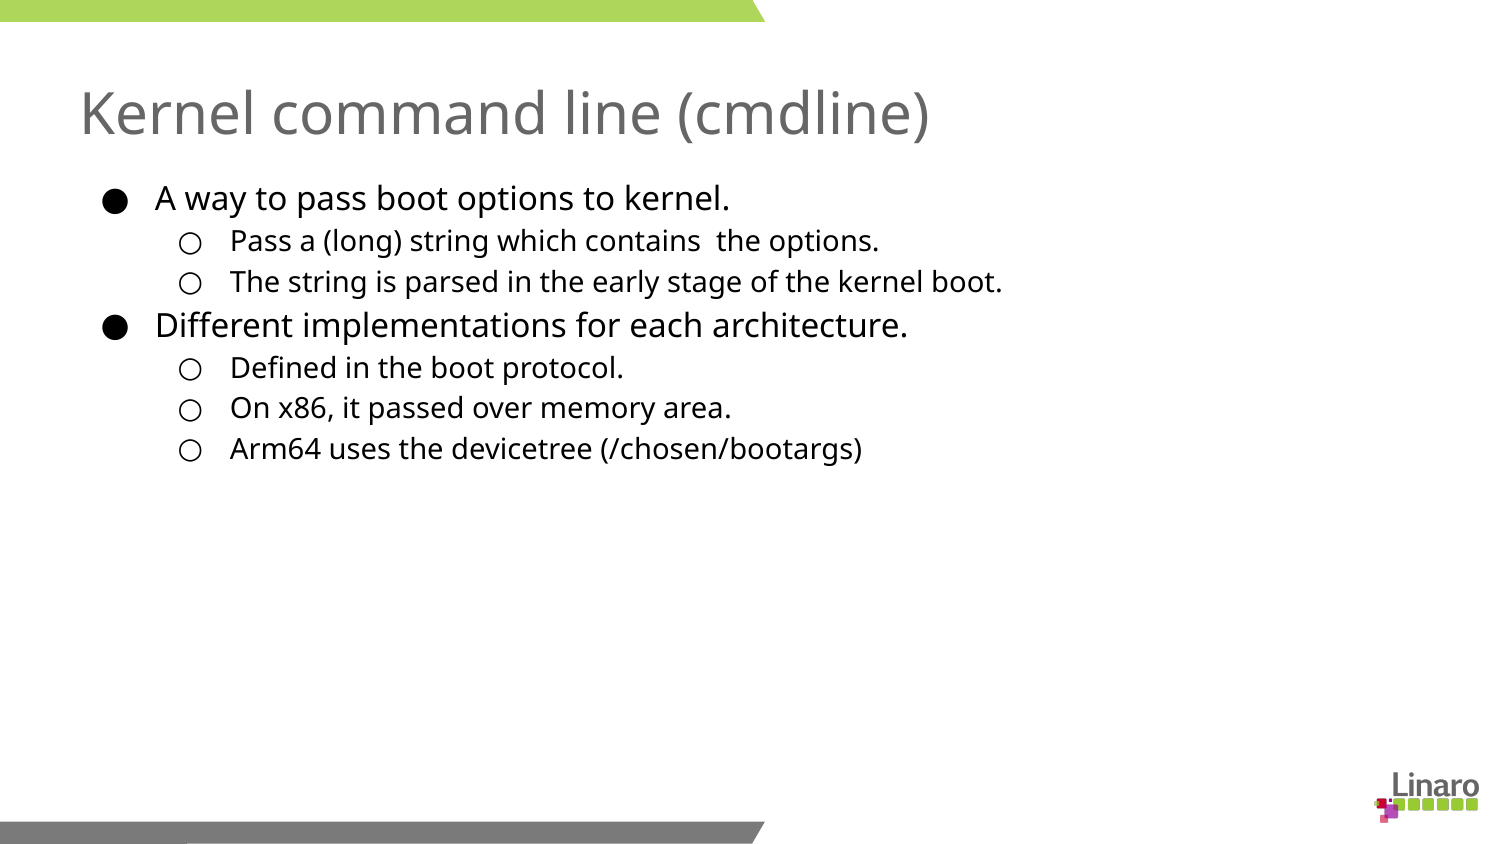

# Kernel command line (cmdline)
A way to pass boot options to kernel.
Pass a (long) string which contains the options.
The string is parsed in the early stage of the kernel boot.
Different implementations for each architecture.
Defined in the boot protocol.
On x86, it passed over memory area.
Arm64 uses the devicetree (/chosen/bootargs)